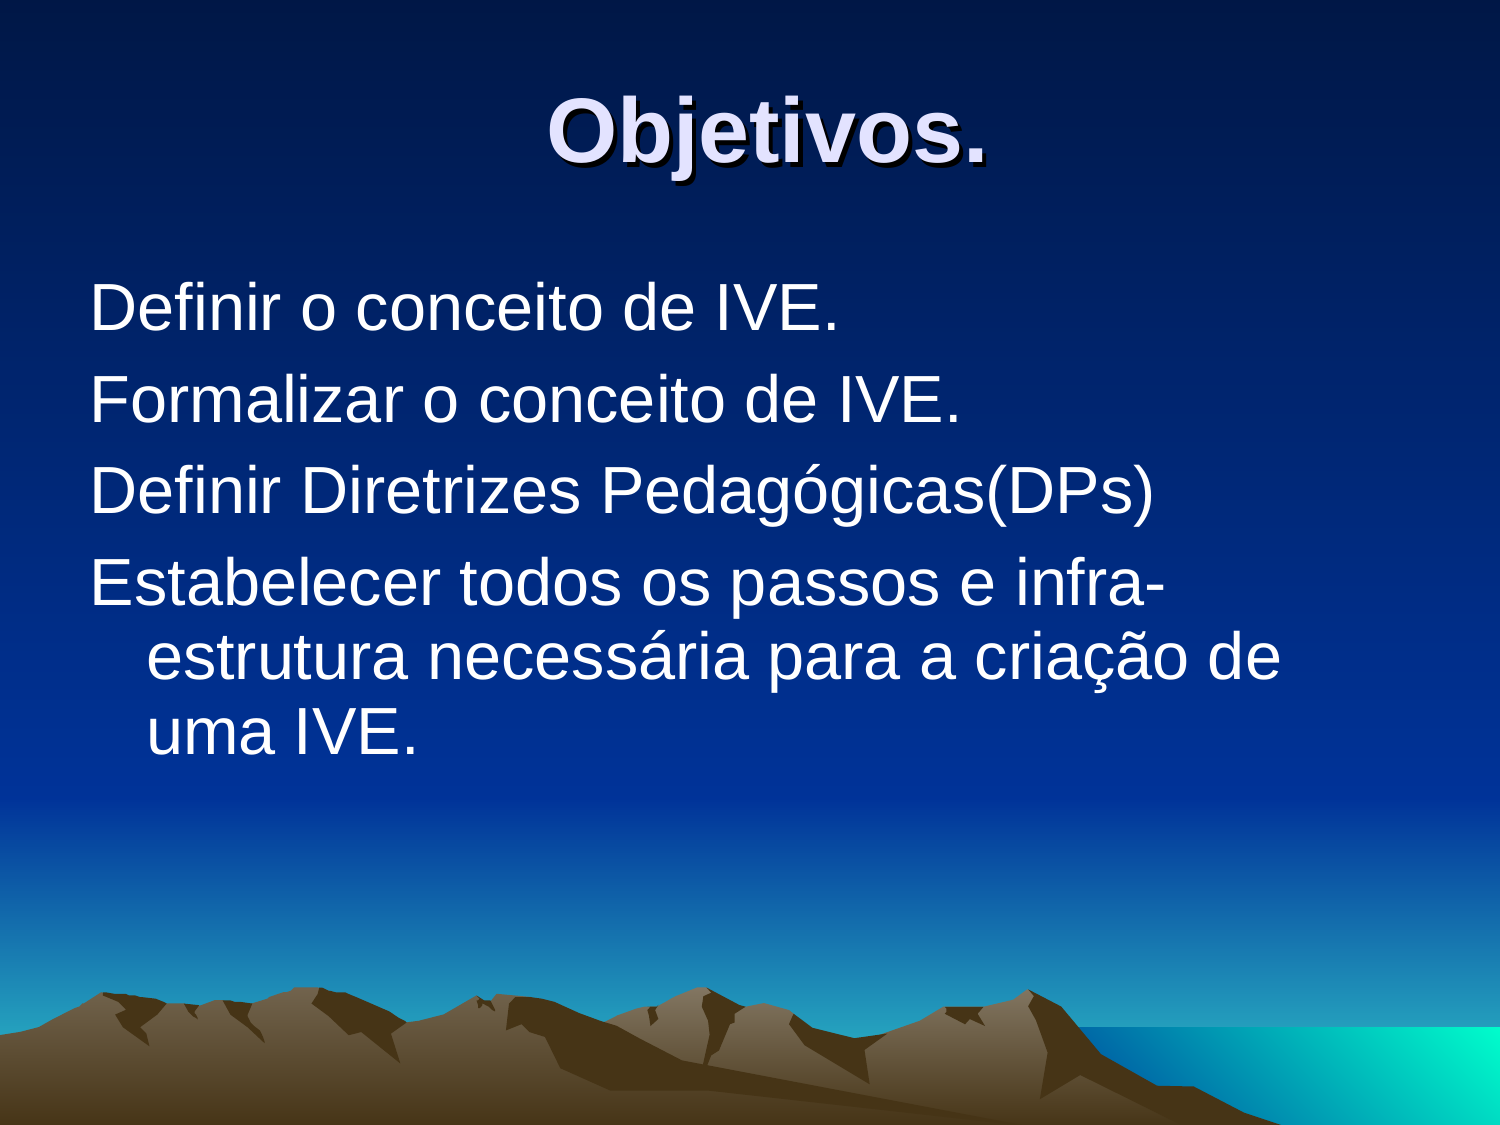

# Objetivos.
Definir o conceito de IVE.
Formalizar o conceito de IVE.
Definir Diretrizes Pedagógicas(DPs)
Estabelecer todos os passos e infra-estrutura necessária para a criação de uma IVE.